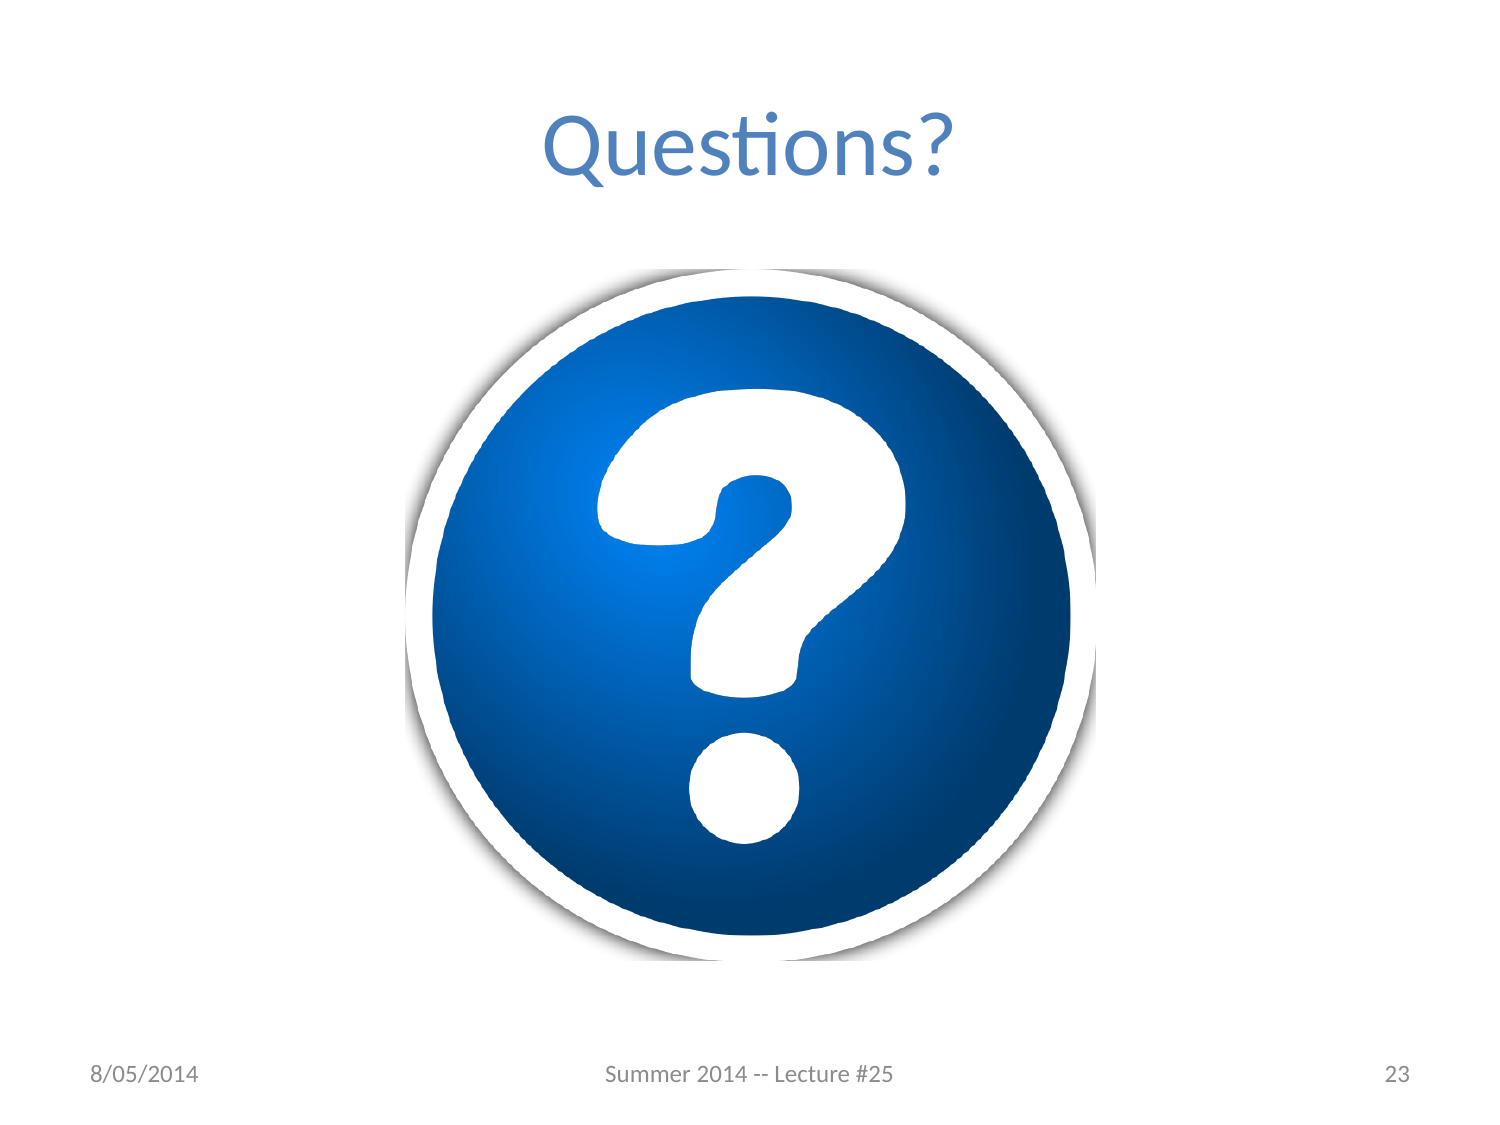

# Questions?
8/05/2014
Summer 2014 -- Lecture #25